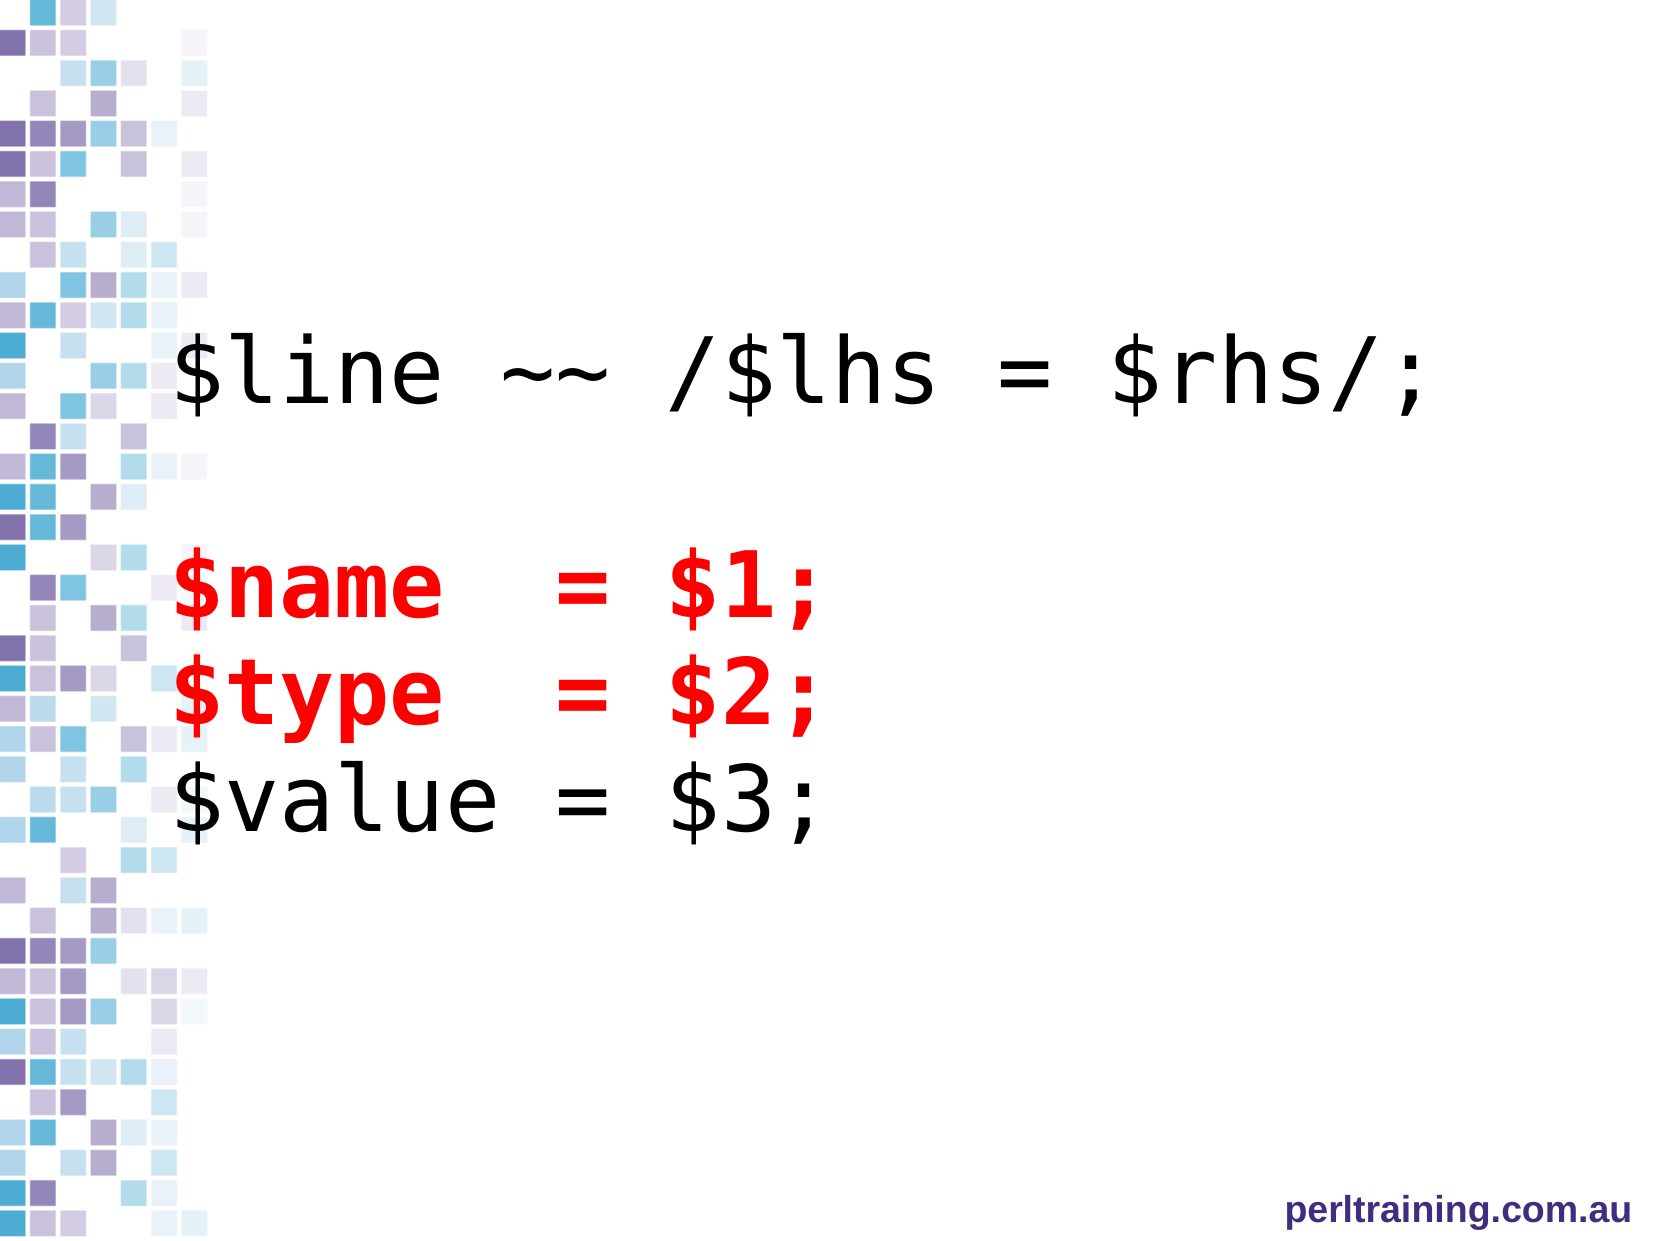

# $line ~~ /$lhs = $rhs/; $name = $1; $type = $2; $value = $3;